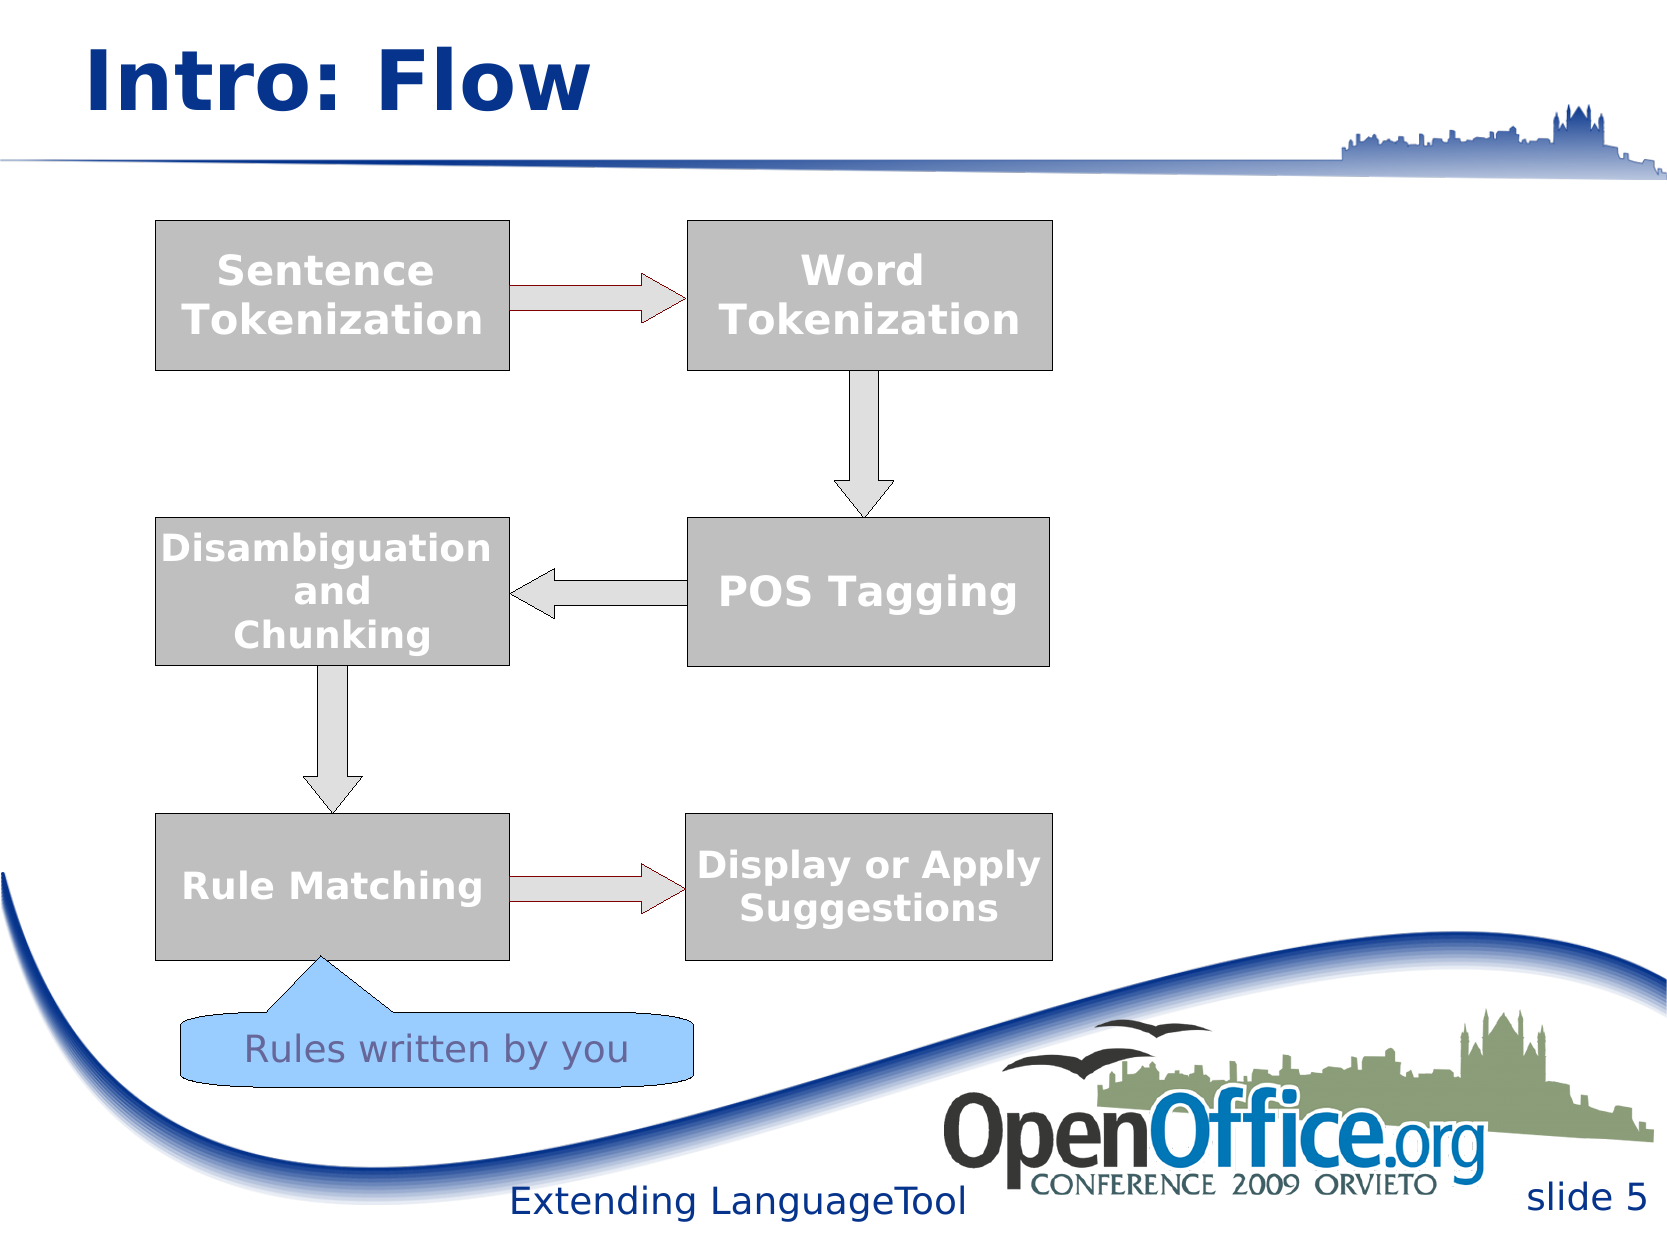

# Intro: Flow
Sentence
Tokenization
Word
Tokenization
Disambiguation
and
Chunking
POS Tagging
Rule Matching
Display or Apply
Suggestions
Rules written by you
5
[add your title under View - Footer]